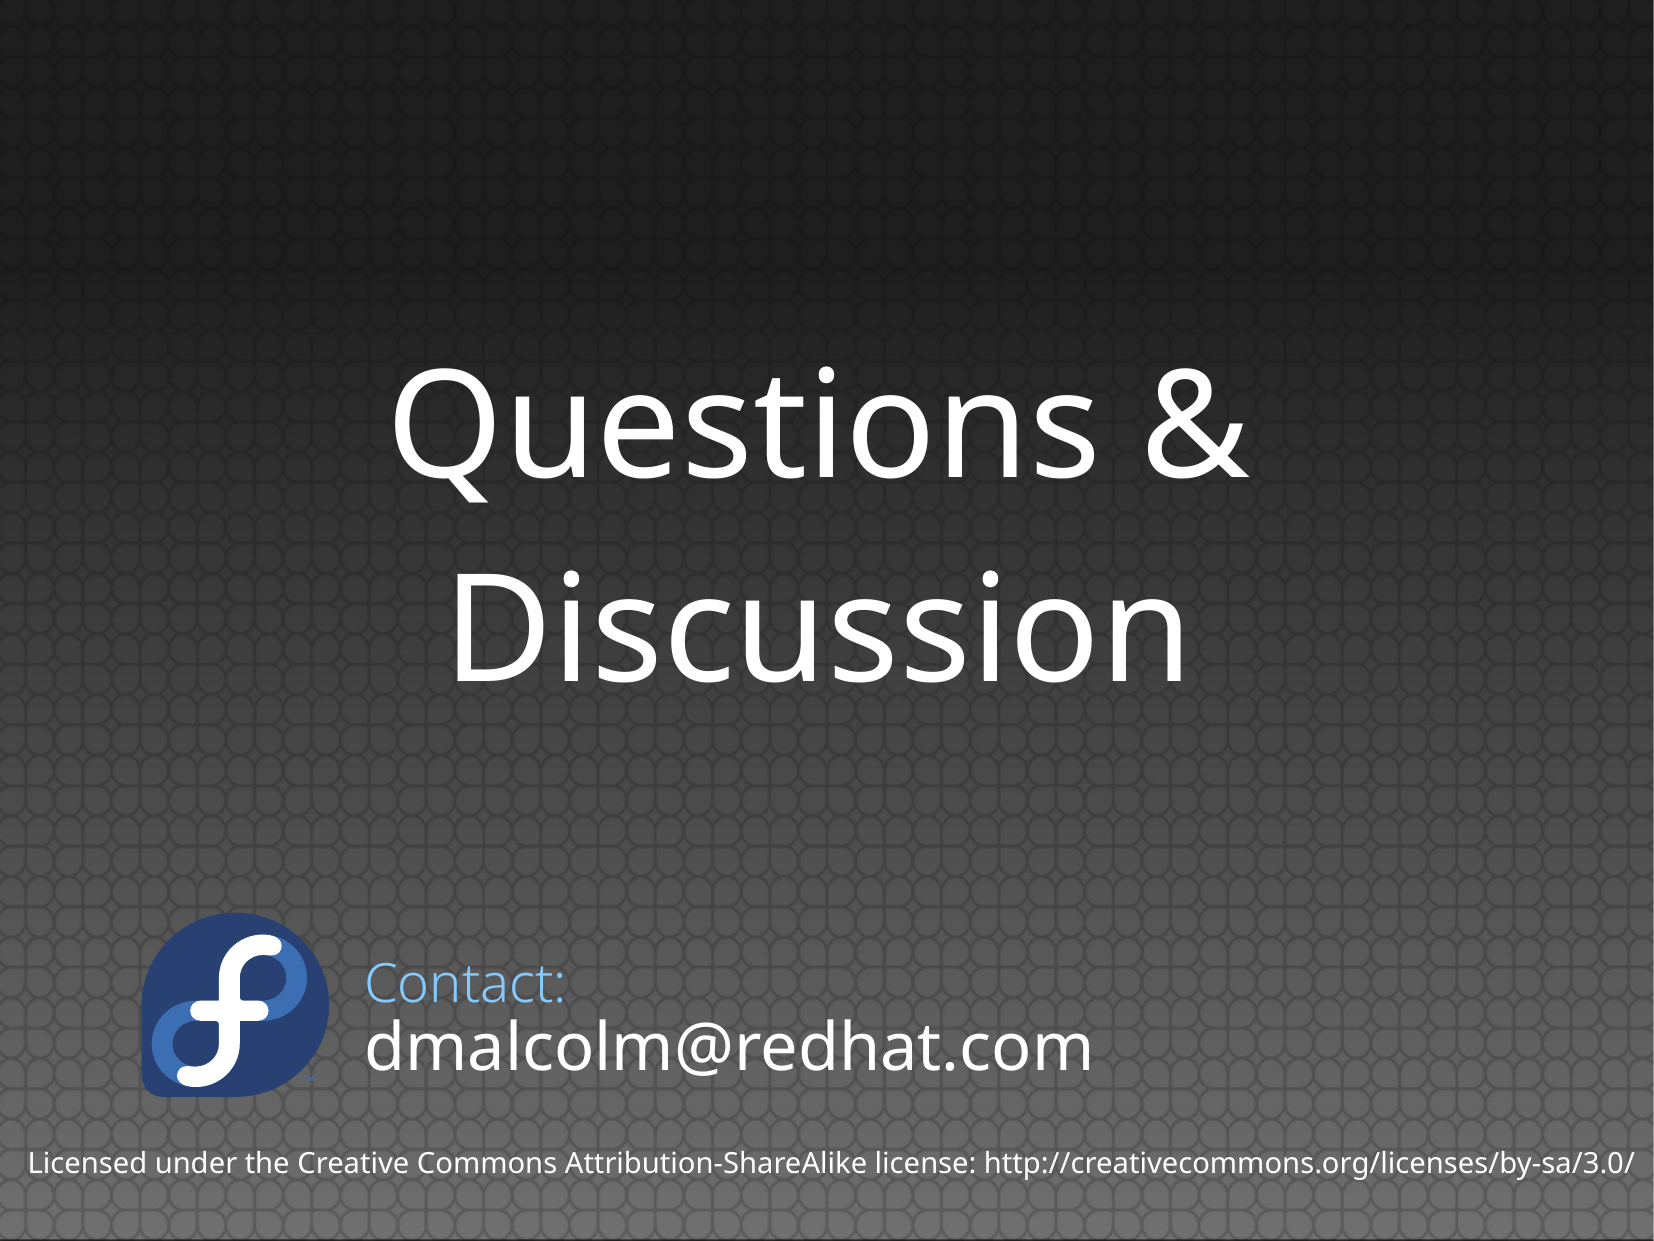

# Questions & Discussion
Contact:
dmalcolm@redhat.com
Licensed under the Creative Commons Attribution-ShareAlike license: http://creativecommons.org/licenses/by-sa/3.0/